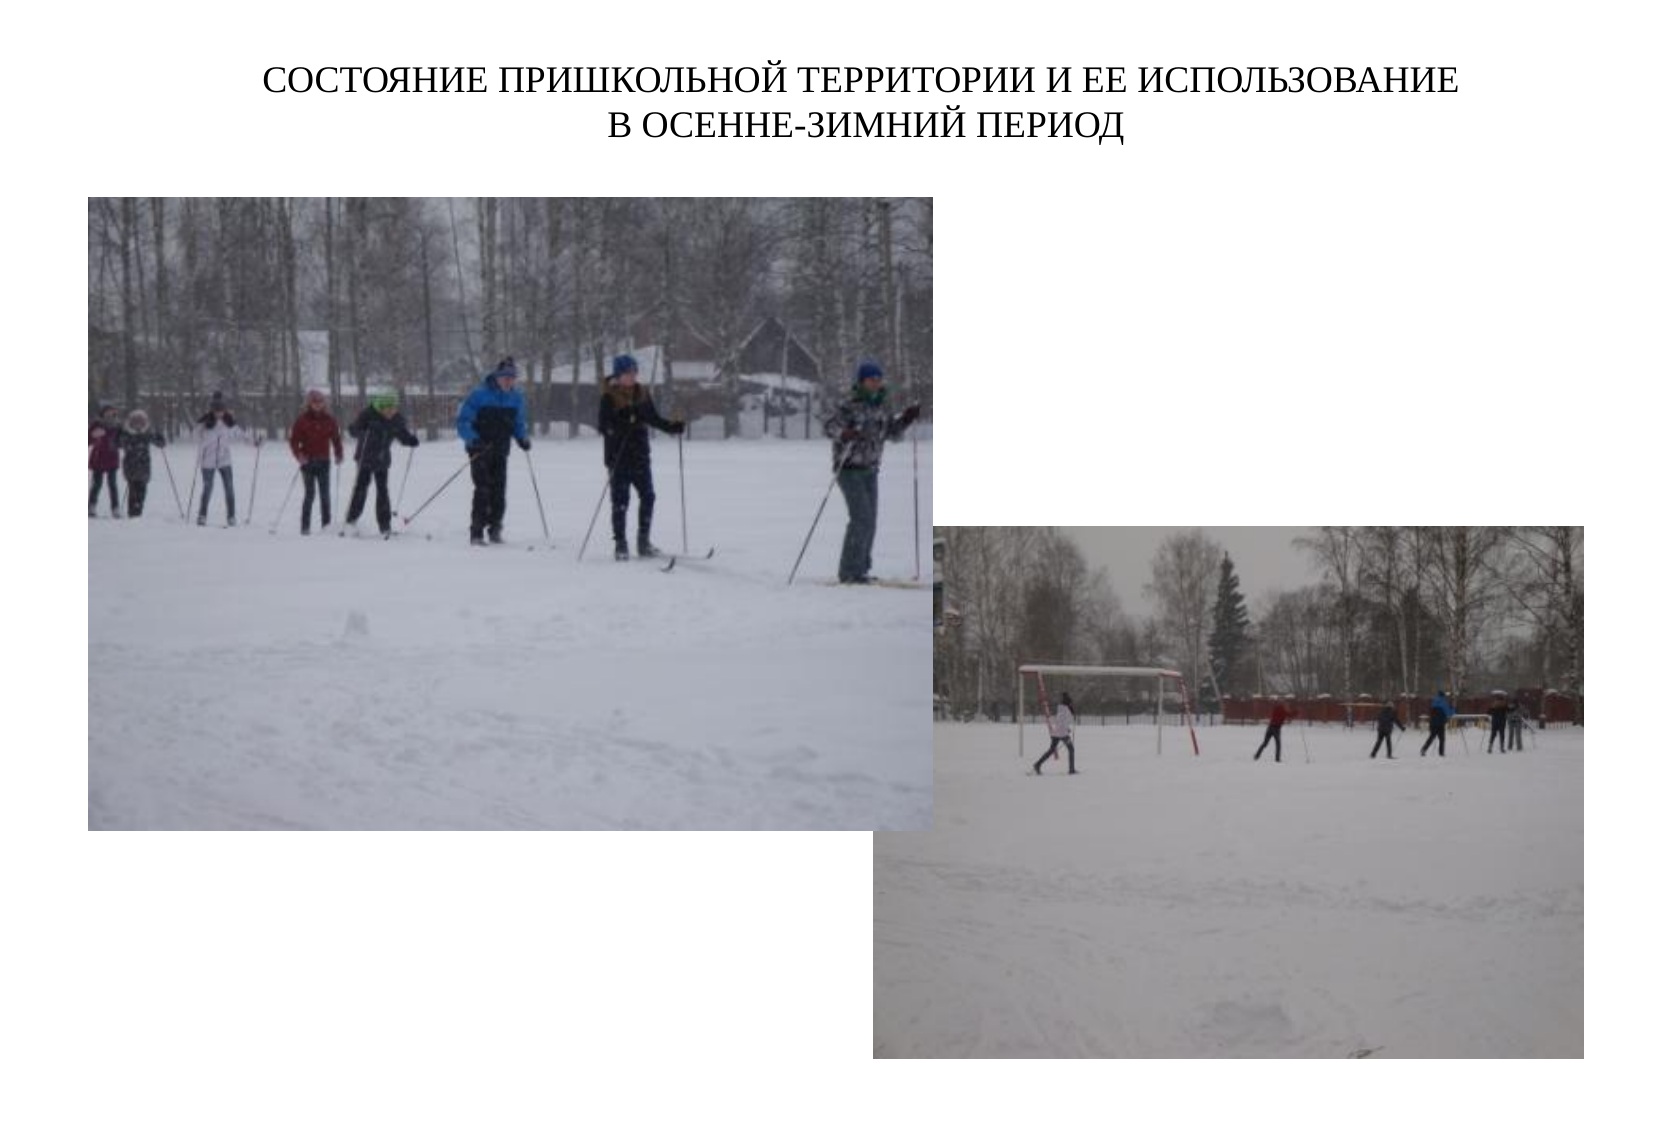

СОСТОЯНИЕ ПРИШКОЛЬНОЙ ТЕРРИТОРИИ И ЕЕ ИСПОЛЬЗОВАНИЕ
В ОСЕННЕ-ЗИМНИЙ ПЕРИОД